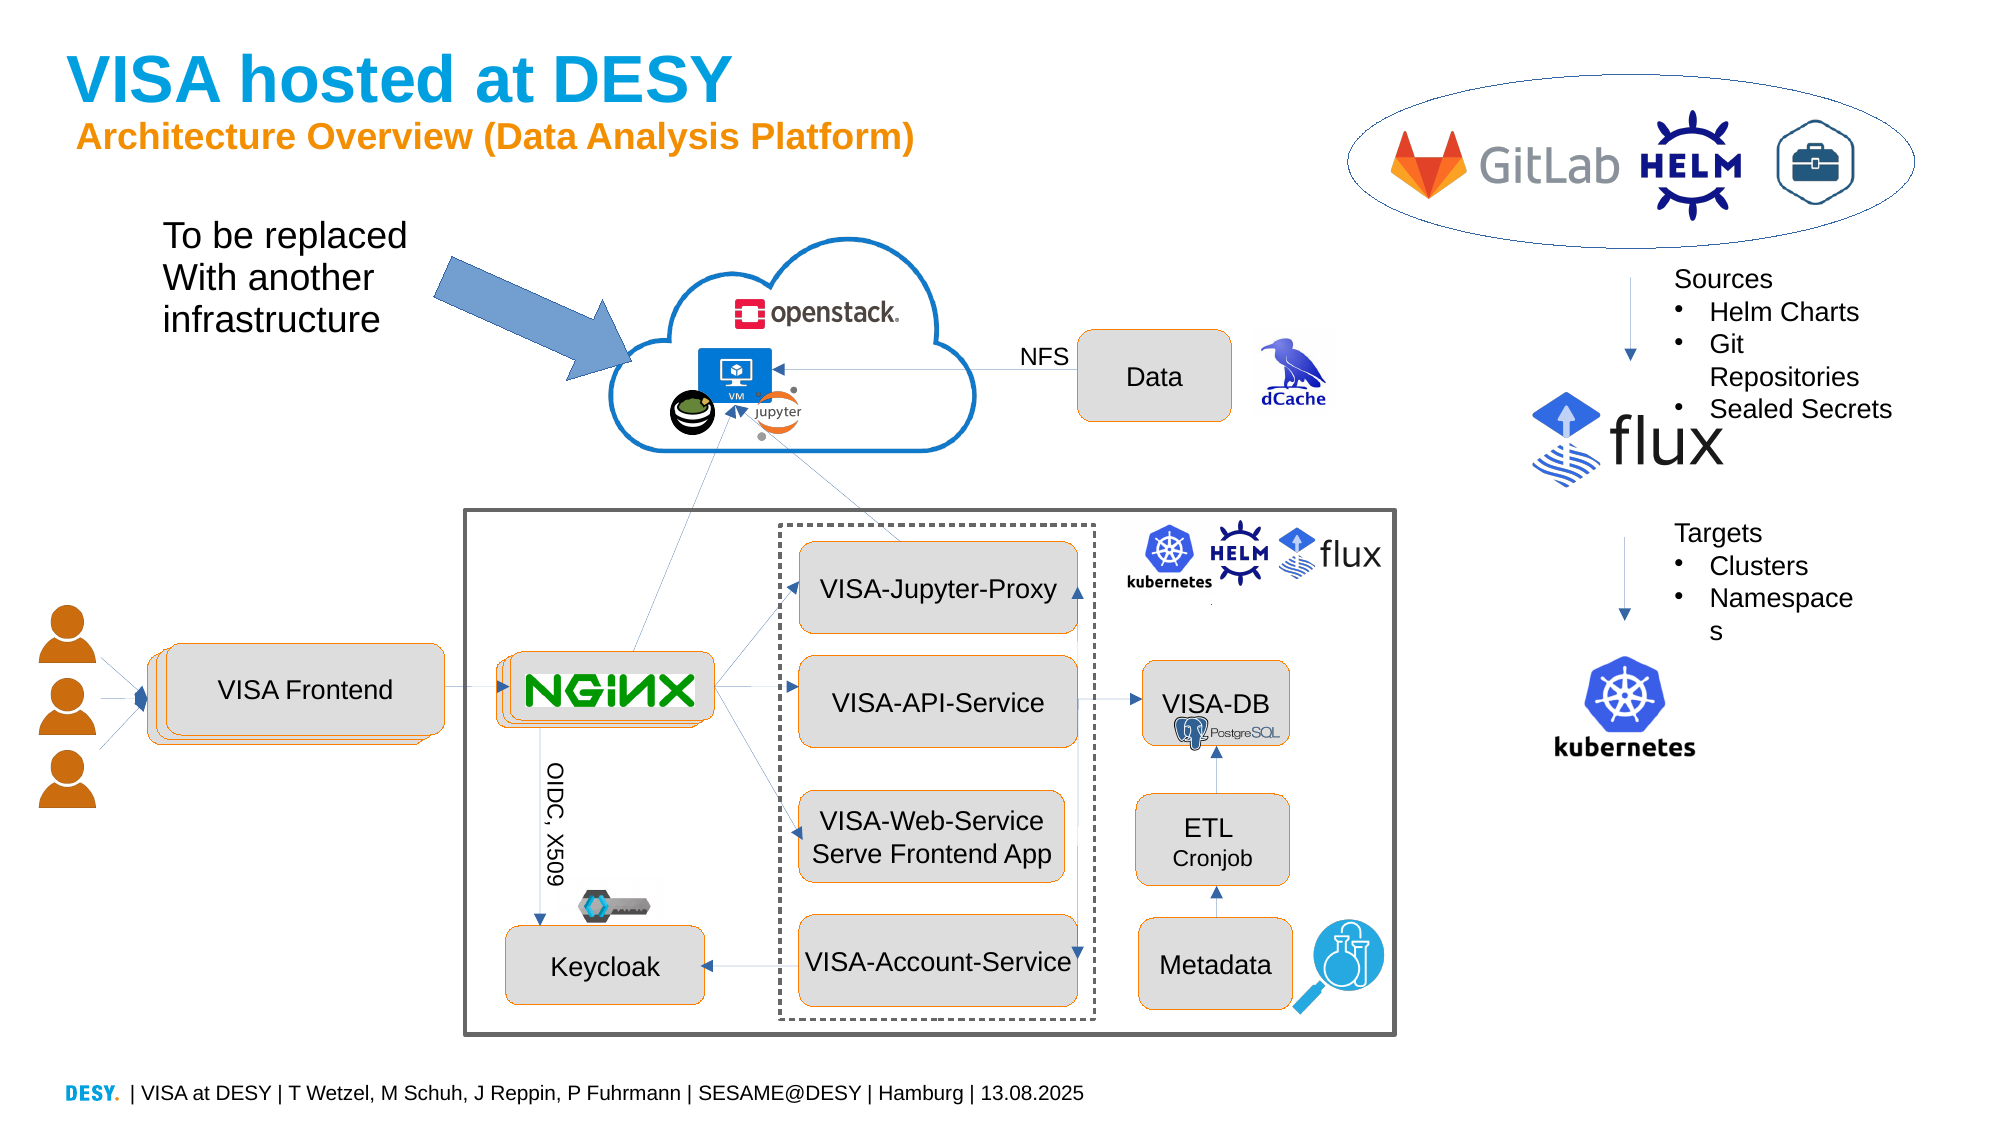

VISA hosted at DESY
Sources
Helm Charts
Git Repositories
Sealed Secrets
Targets
Clusters
Namespaces
Architecture Overview (Data Analysis Platform)
To be replaced
With another infrastructure
Data
NFS
VISA-Jupyter-Proxy
VISA Frontend
Nginx Ingress
VISA-API-Service
VISA-DB
VISA-Web-Service
Serve Frontend App
ETL
Cronjob
OIDC, X509
VISA-Account-Service
Metadata
Keycloak